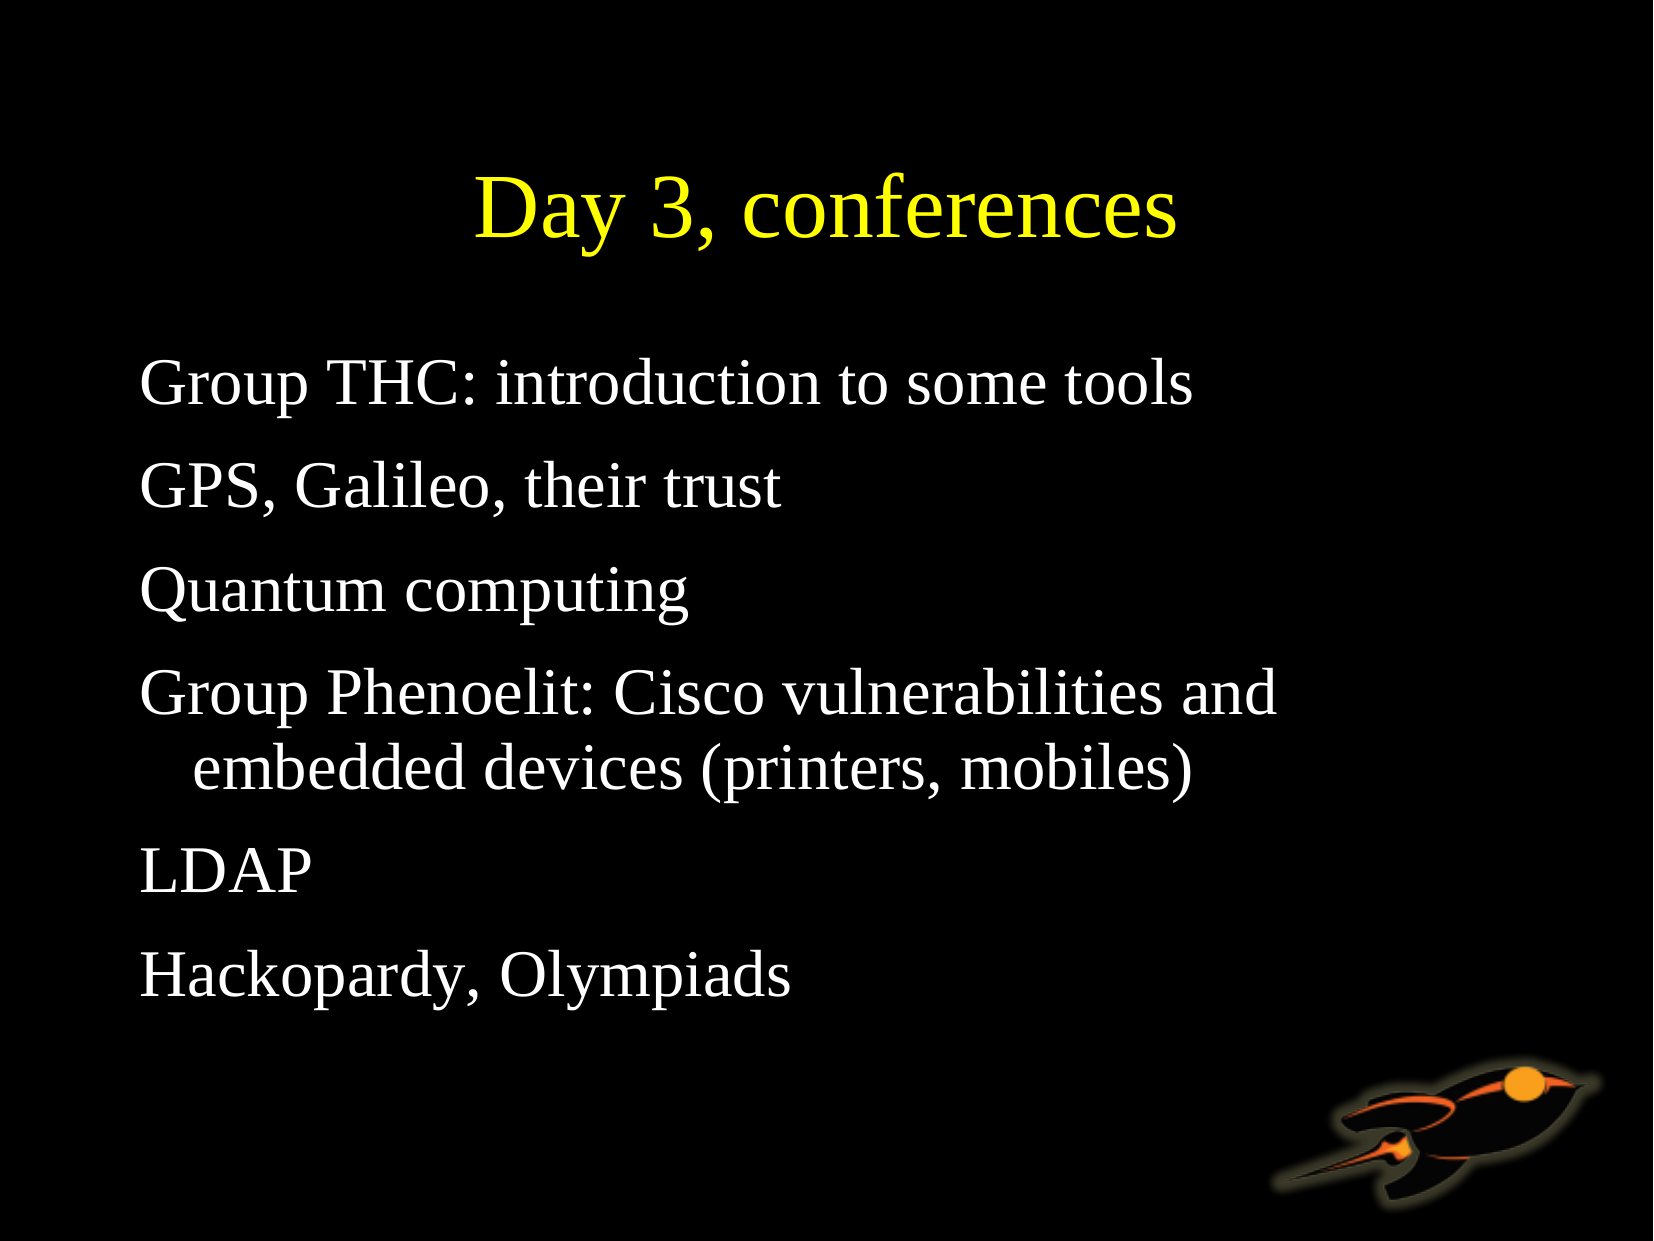

# Day 3, conferences
Group THC: introduction to some tools
GPS, Galileo, their trust
Quantum computing
Group Phenoelit: Cisco vulnerabilities and embedded devices (printers, mobiles)
LDAP
Hackopardy, Olympiads